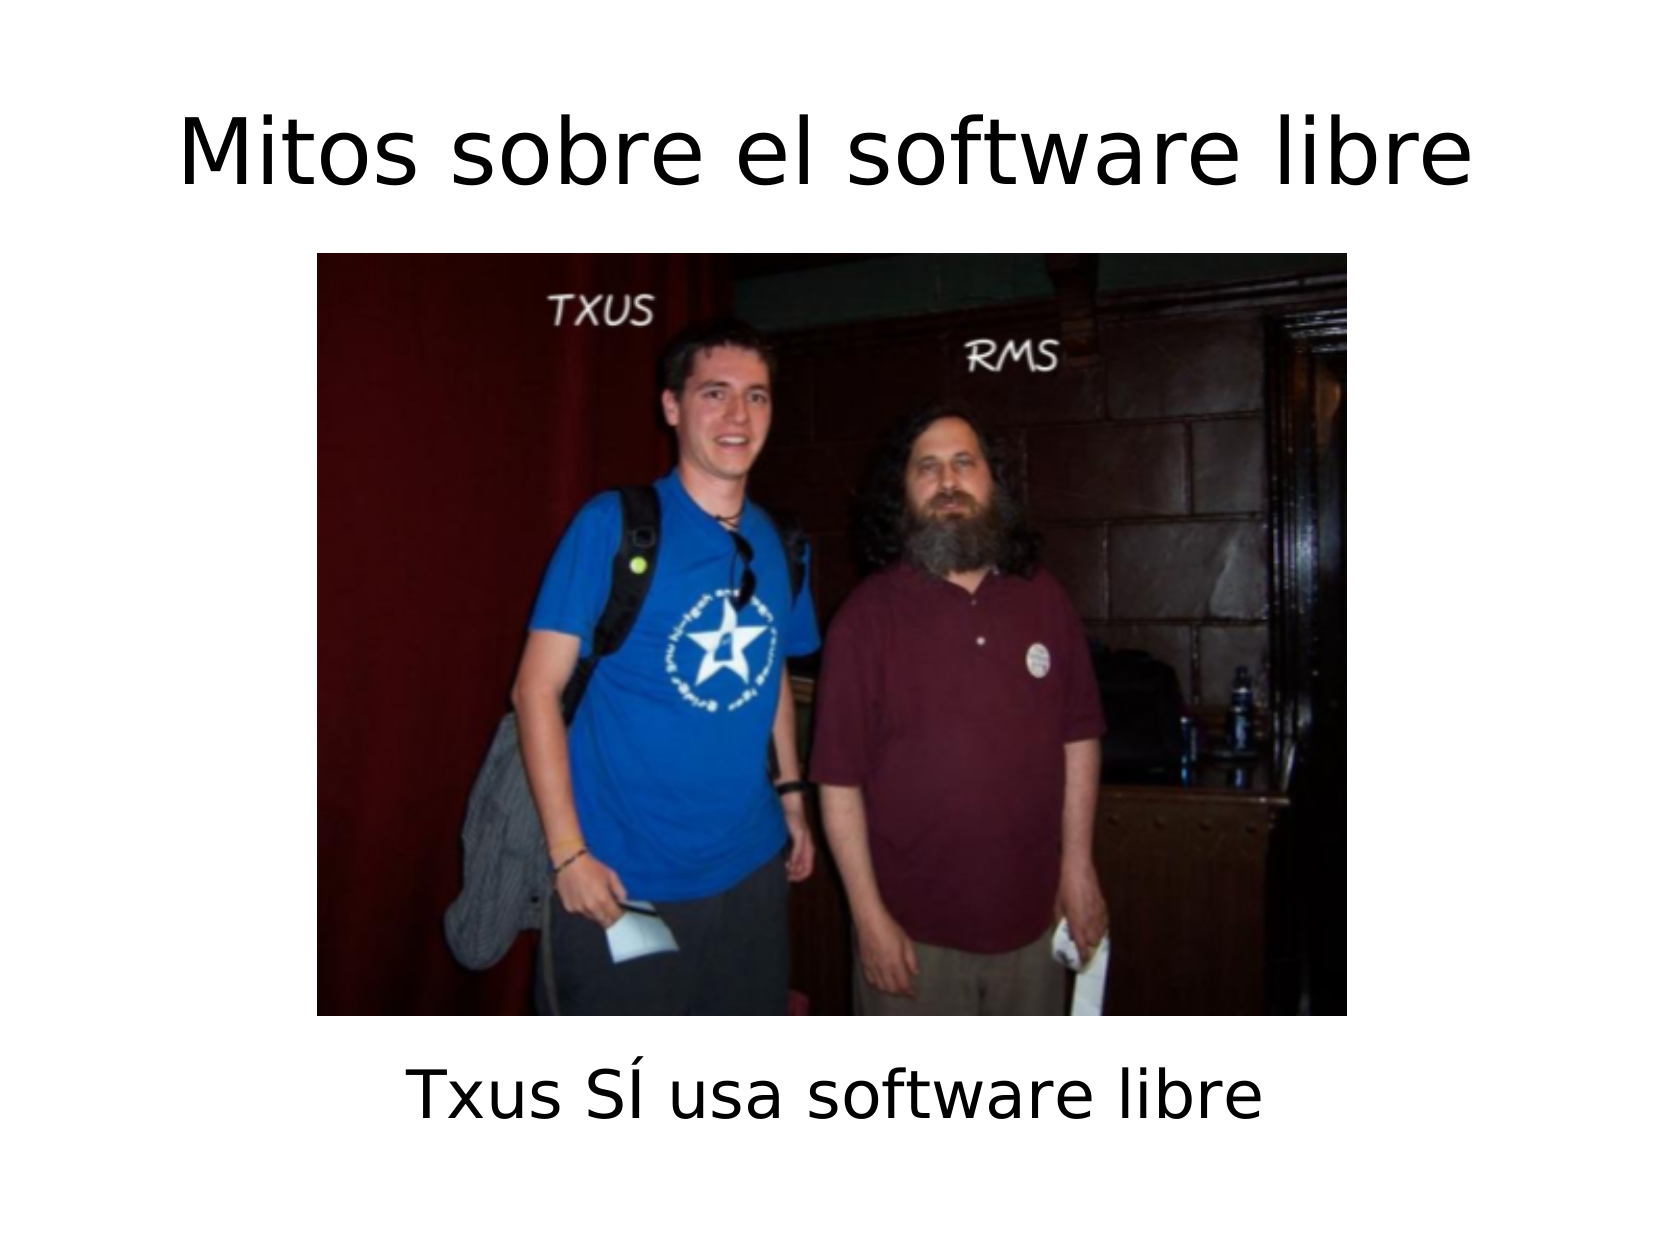

# Mitos sobre el software libre
Txus SÍ usa software libre